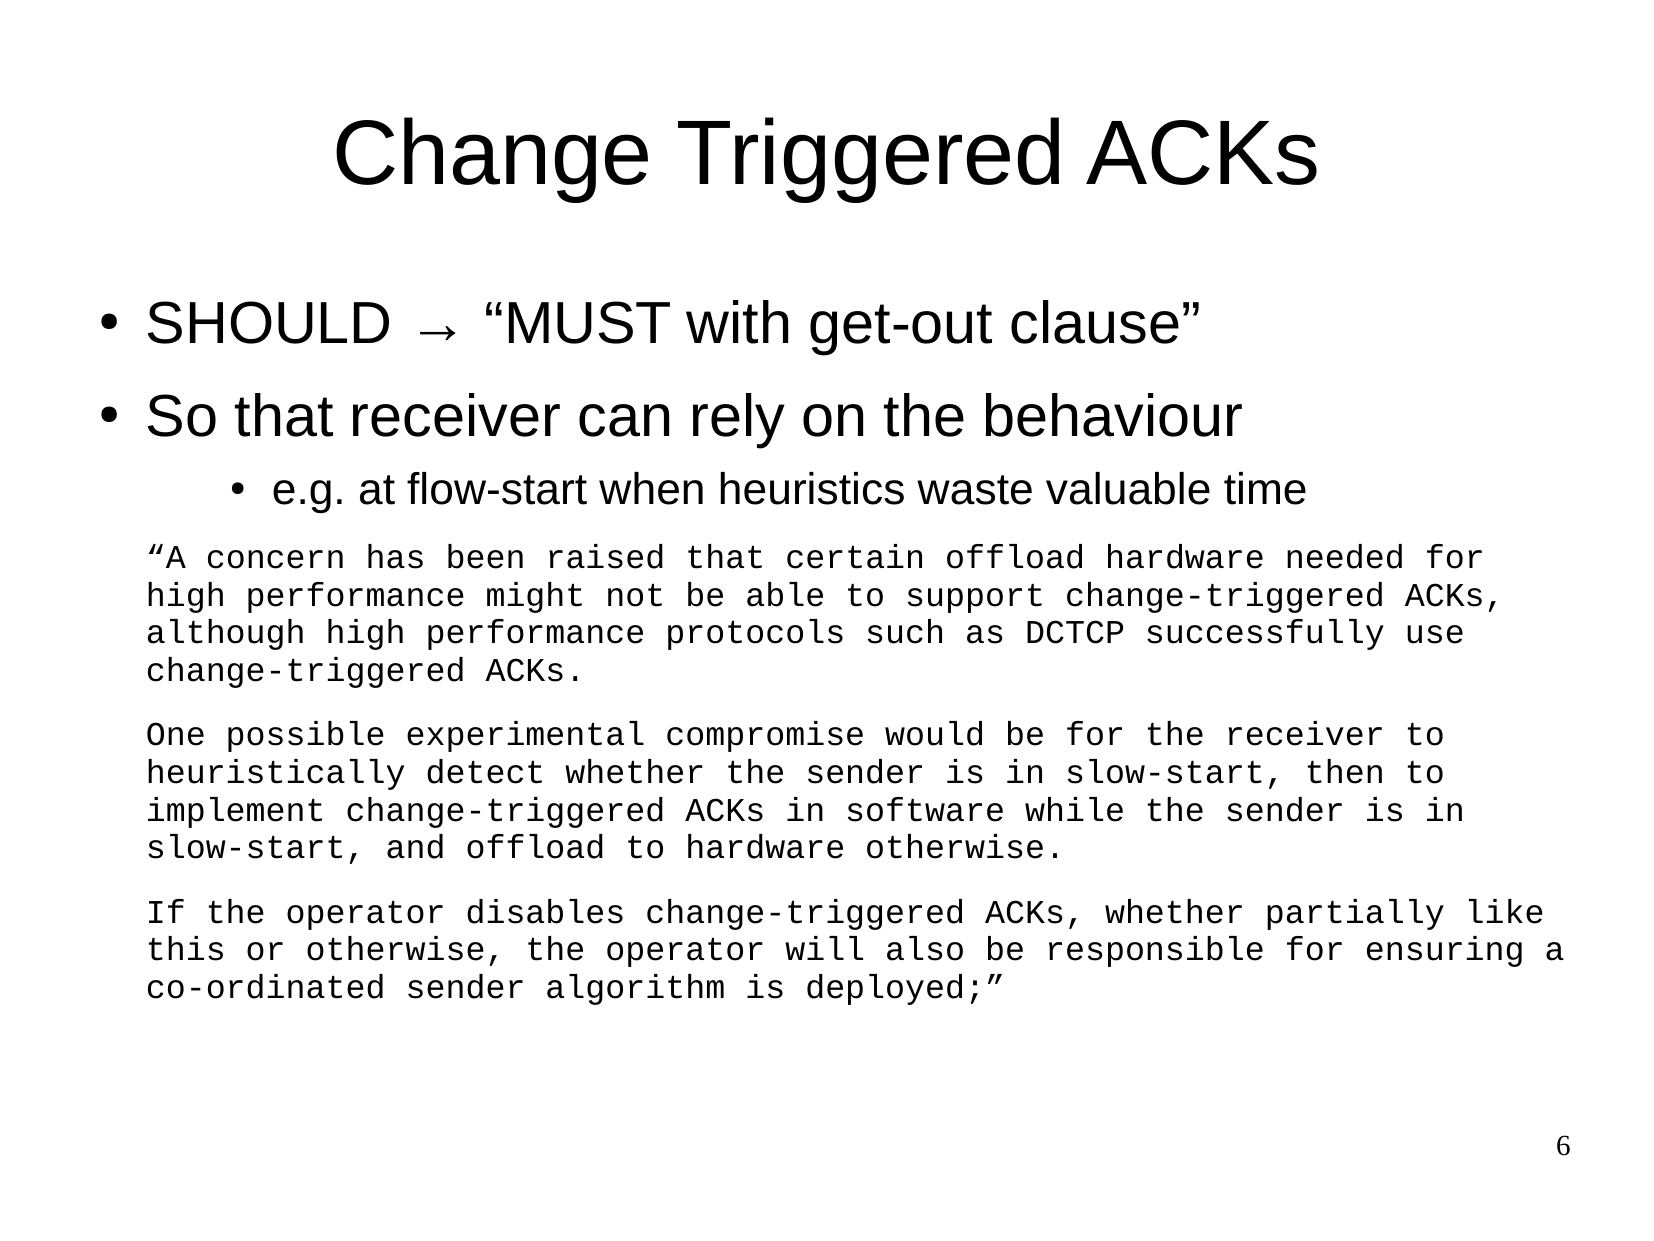

# Change Triggered ACKs
SHOULD → “MUST with get-out clause”
So that receiver can rely on the behaviour
e.g. at flow-start when heuristics waste valuable time
“A concern has been raised that certain offload hardware needed for high performance might not be able to support change-triggered ACKs, although high performance protocols such as DCTCP successfully use change-triggered ACKs.
One possible experimental compromise would be for the receiver to heuristically detect whether the sender is in slow-start, then to implement change-triggered ACKs in software while the sender is in slow-start, and offload to hardware otherwise.
If the operator disables change-triggered ACKs, whether partially like this or otherwise, the operator will also be responsible for ensuring a co-ordinated sender algorithm is deployed;”
6